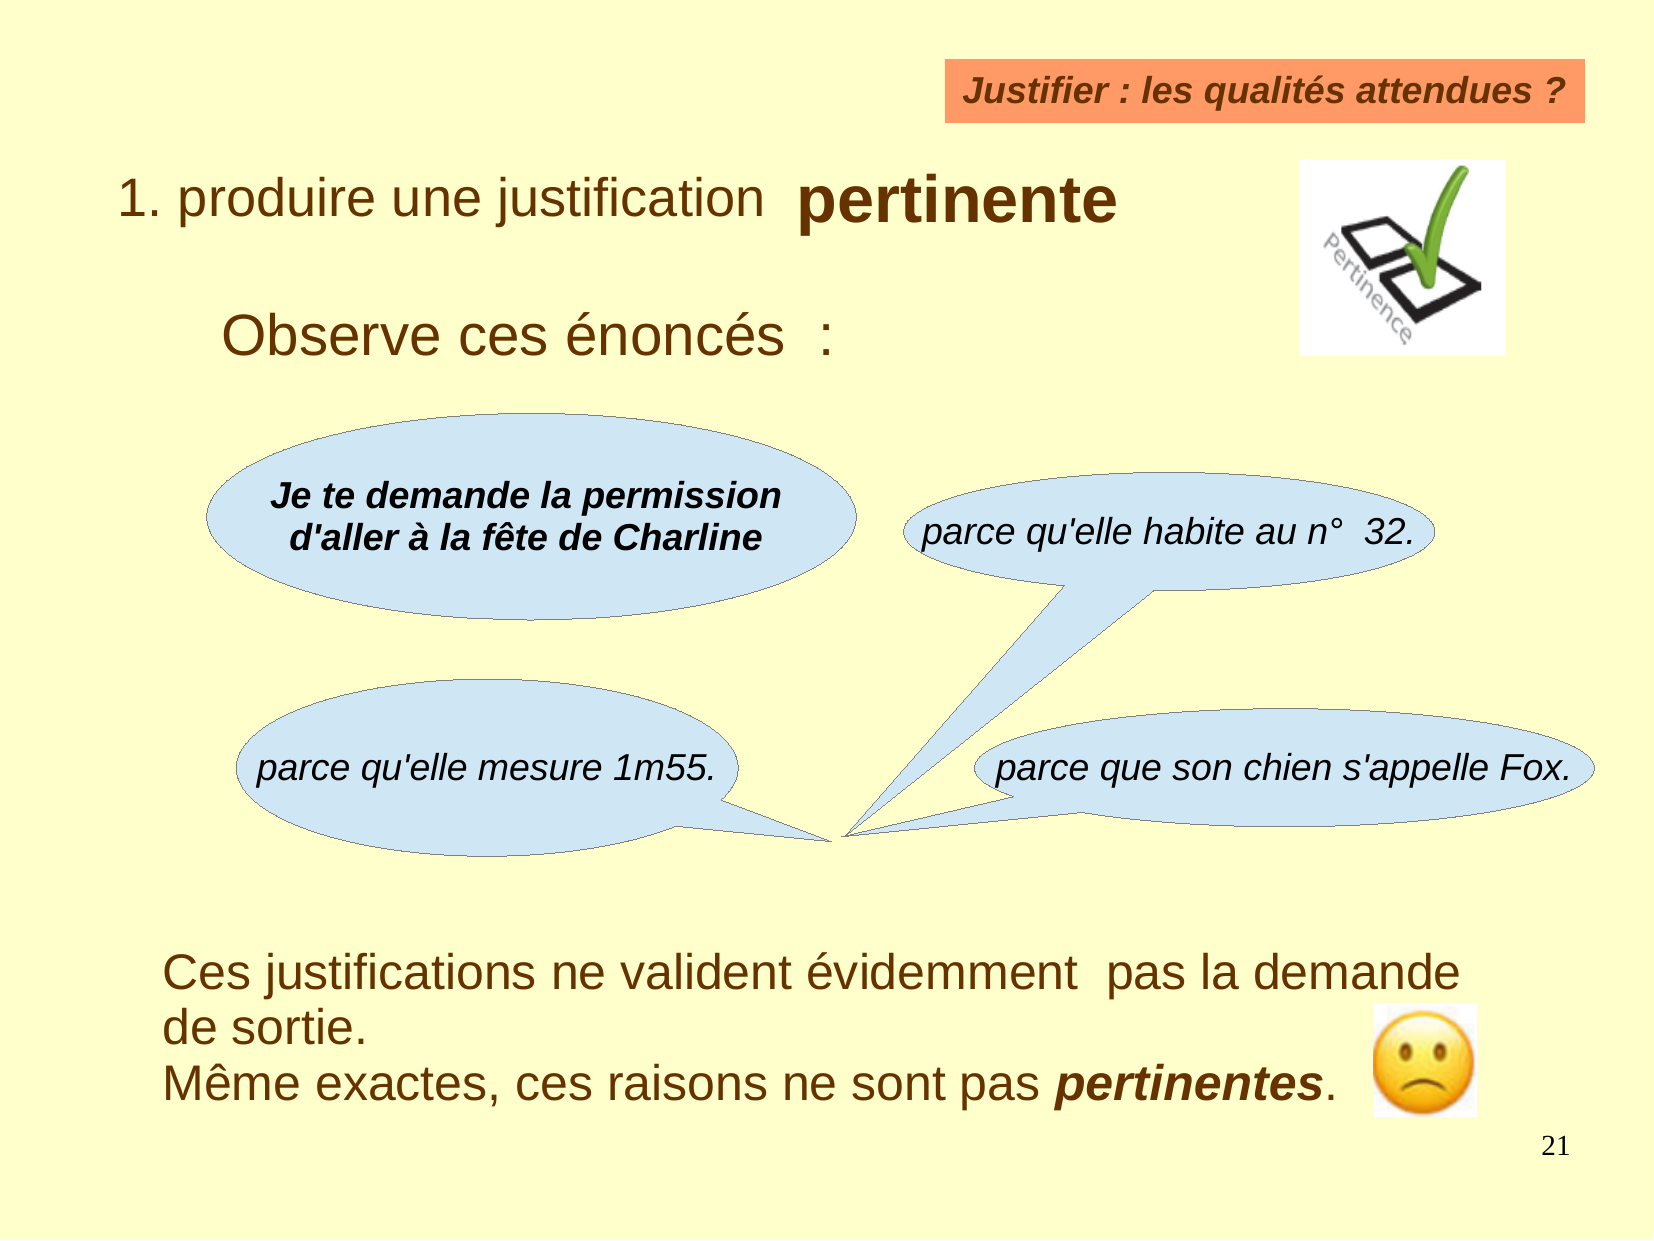

Justifier : les qualités attendues ?
pertinente
1. produire une justification
Observe ces énoncés  :
Je te demande la permission
d'aller à la fête de Charline
parce qu'elle habite au n°  32.
parce qu'elle mesure 1m55.
parce que son chien s'appelle Fox.
Ces justifications ne valident évidemment pas la demande de sortie.
Même exactes, ces raisons ne sont pas pertinentes.
21